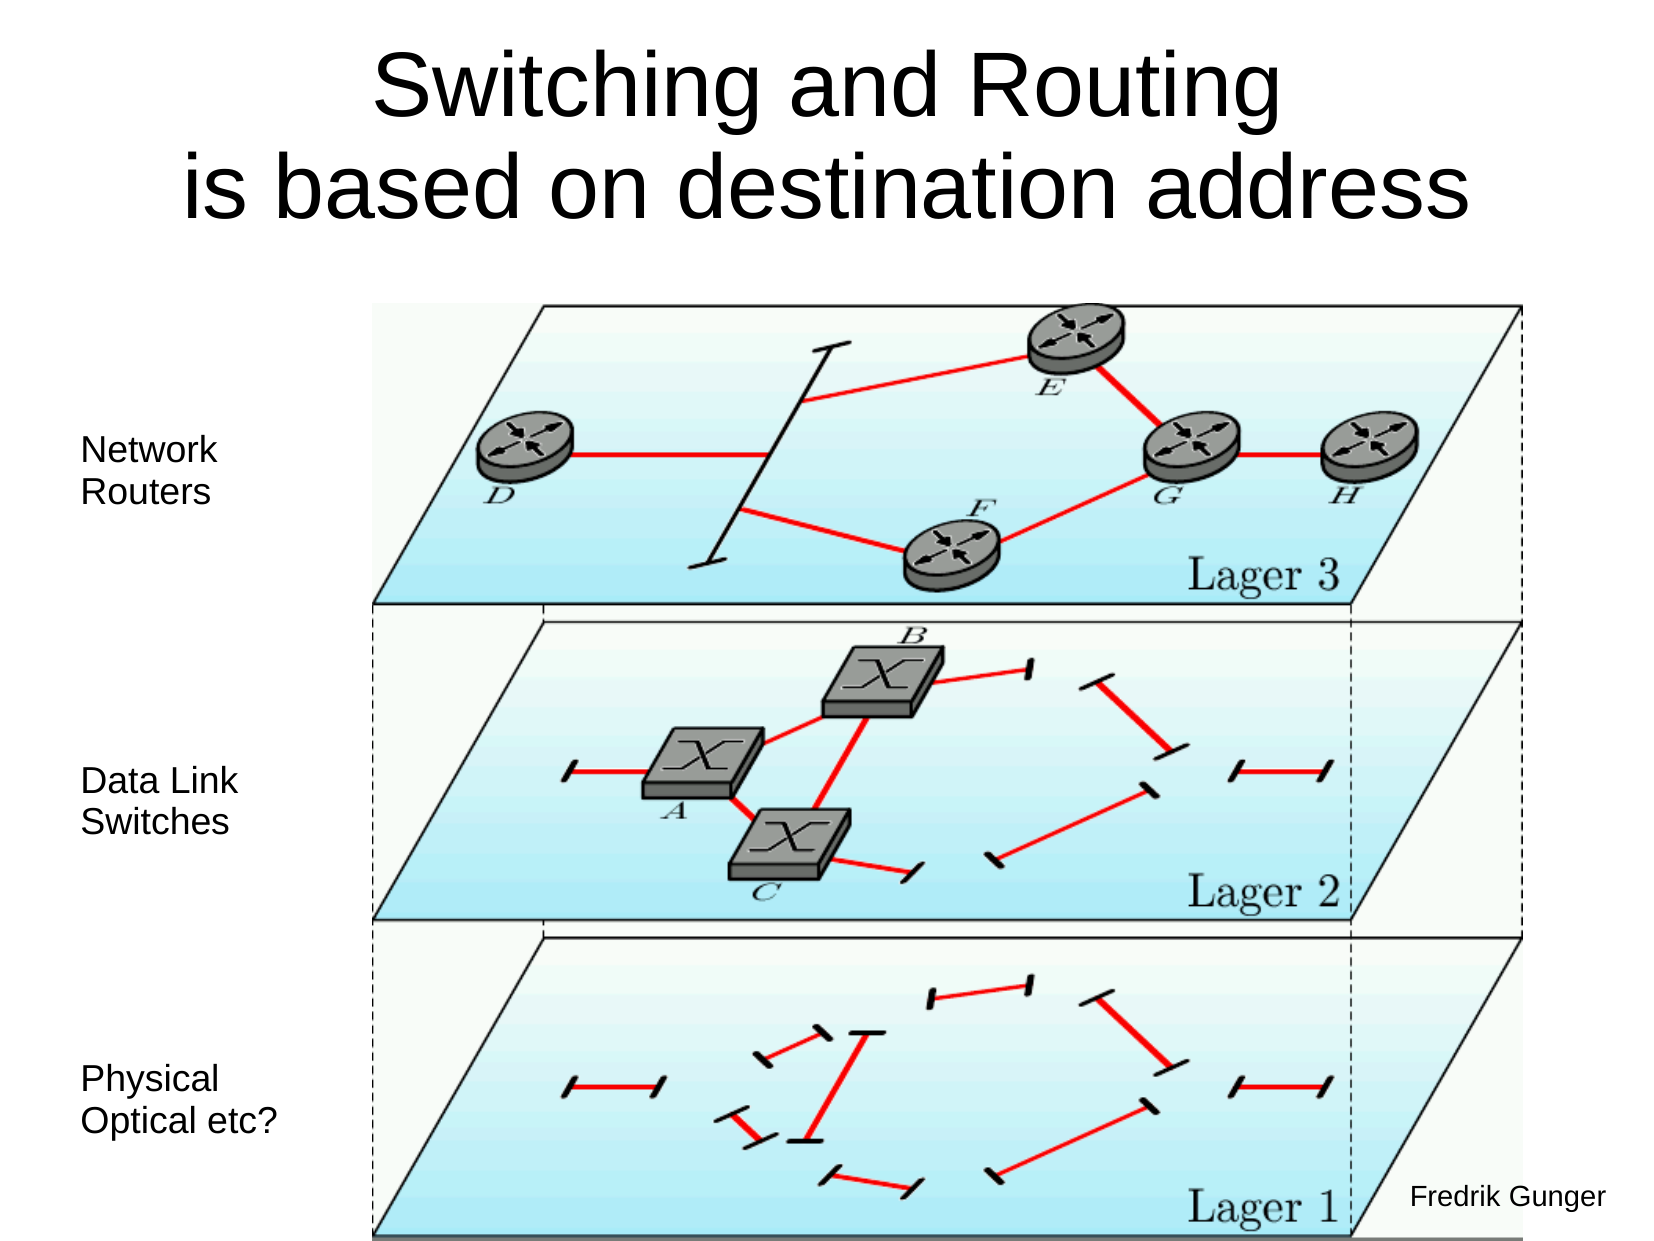

# Switching and Routing is based on destination address
Network
Routers
Data Link
Switches
Physical
Optical etc?
Fredrik Gunger